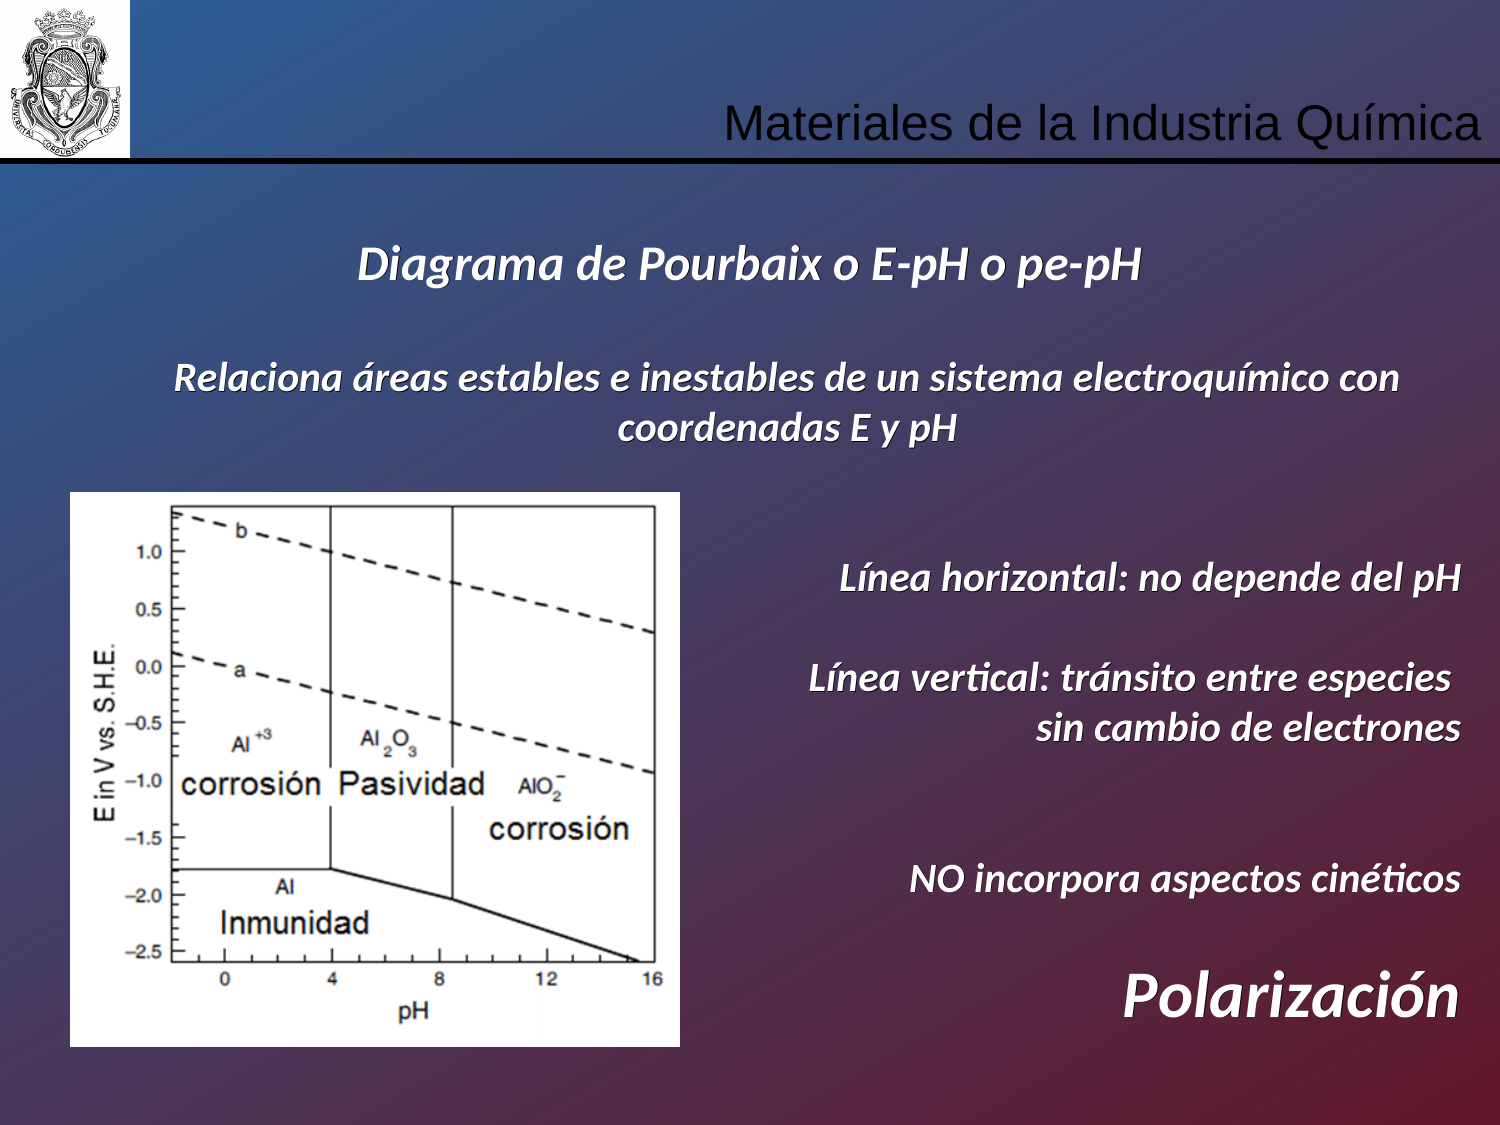

Materiales de la Industria Química
Diagrama de Pourbaix o E-pH o pe-pH
Relaciona áreas estables e inestables de un sistema electroquímico con coordenadas E y pH
Línea horizontal: no depende del pH
Línea vertical: tránsito entre especies
sin cambio de electrones
NO incorpora aspectos cinéticos
Polarización